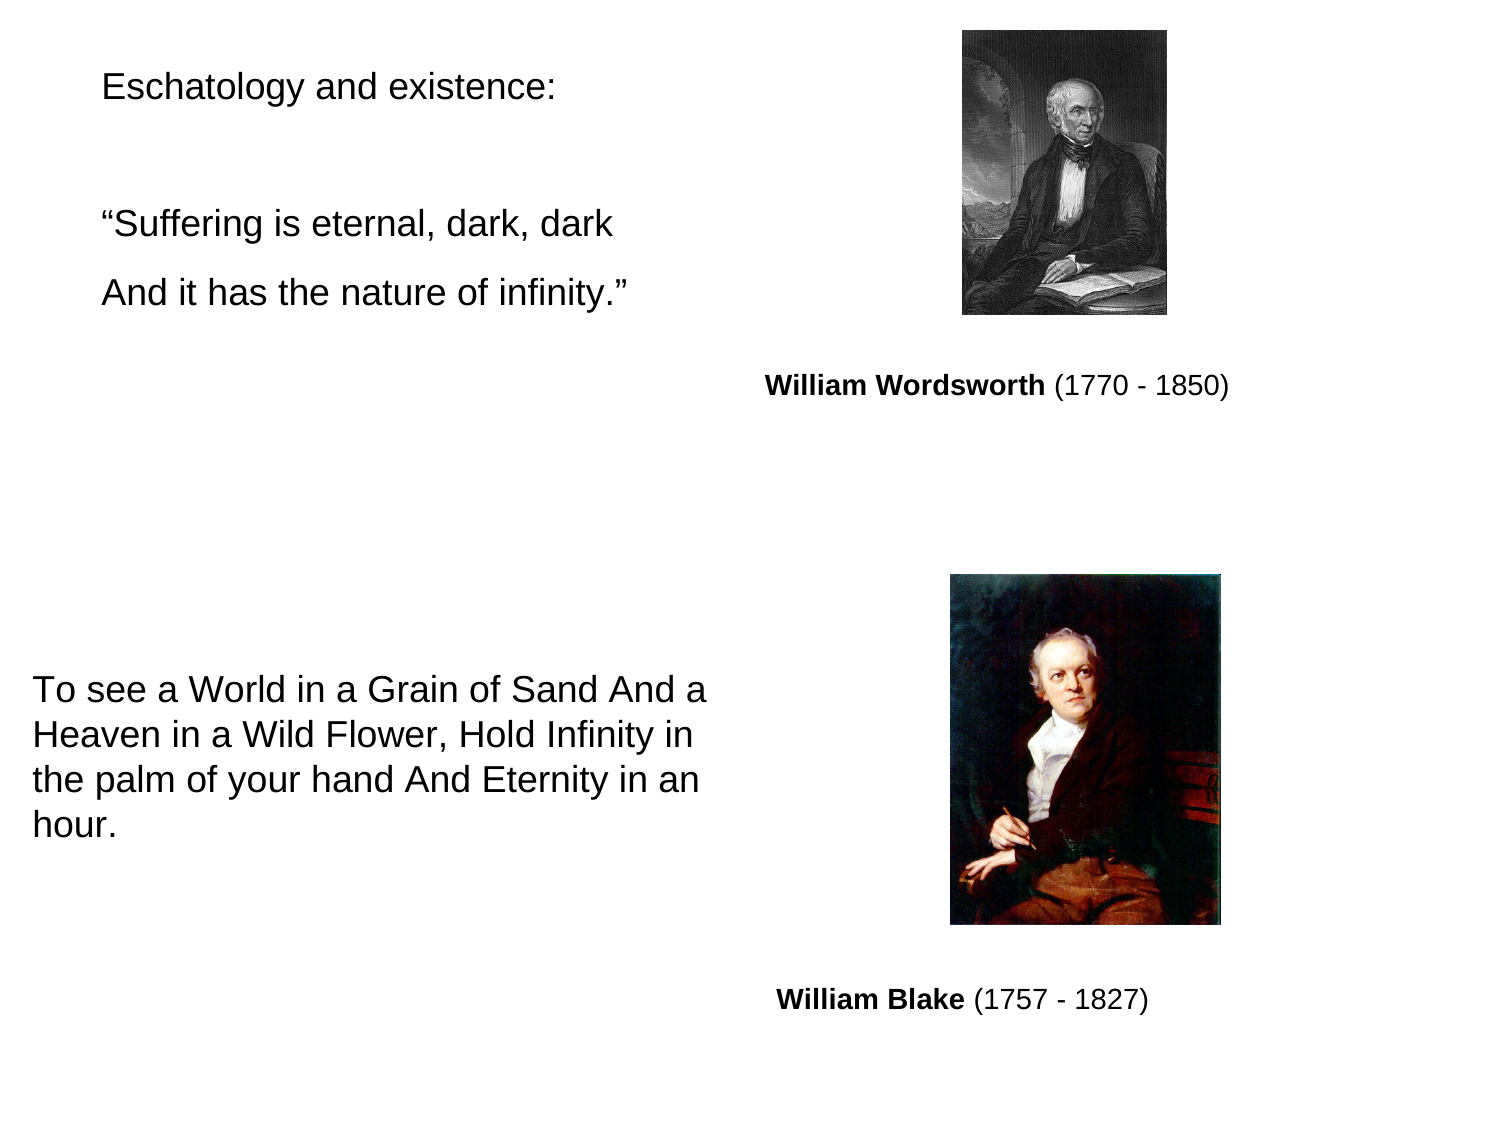

Eschatology and existence:
“Suffering is eternal, dark, dark
And it has the nature of infinity.”
William Wordsworth (1770 - 1850)
To see a World in a Grain of Sand And a Heaven in a Wild Flower, Hold Infinity in the palm of your hand And Eternity in an hour.
William Blake (1757 - 1827)